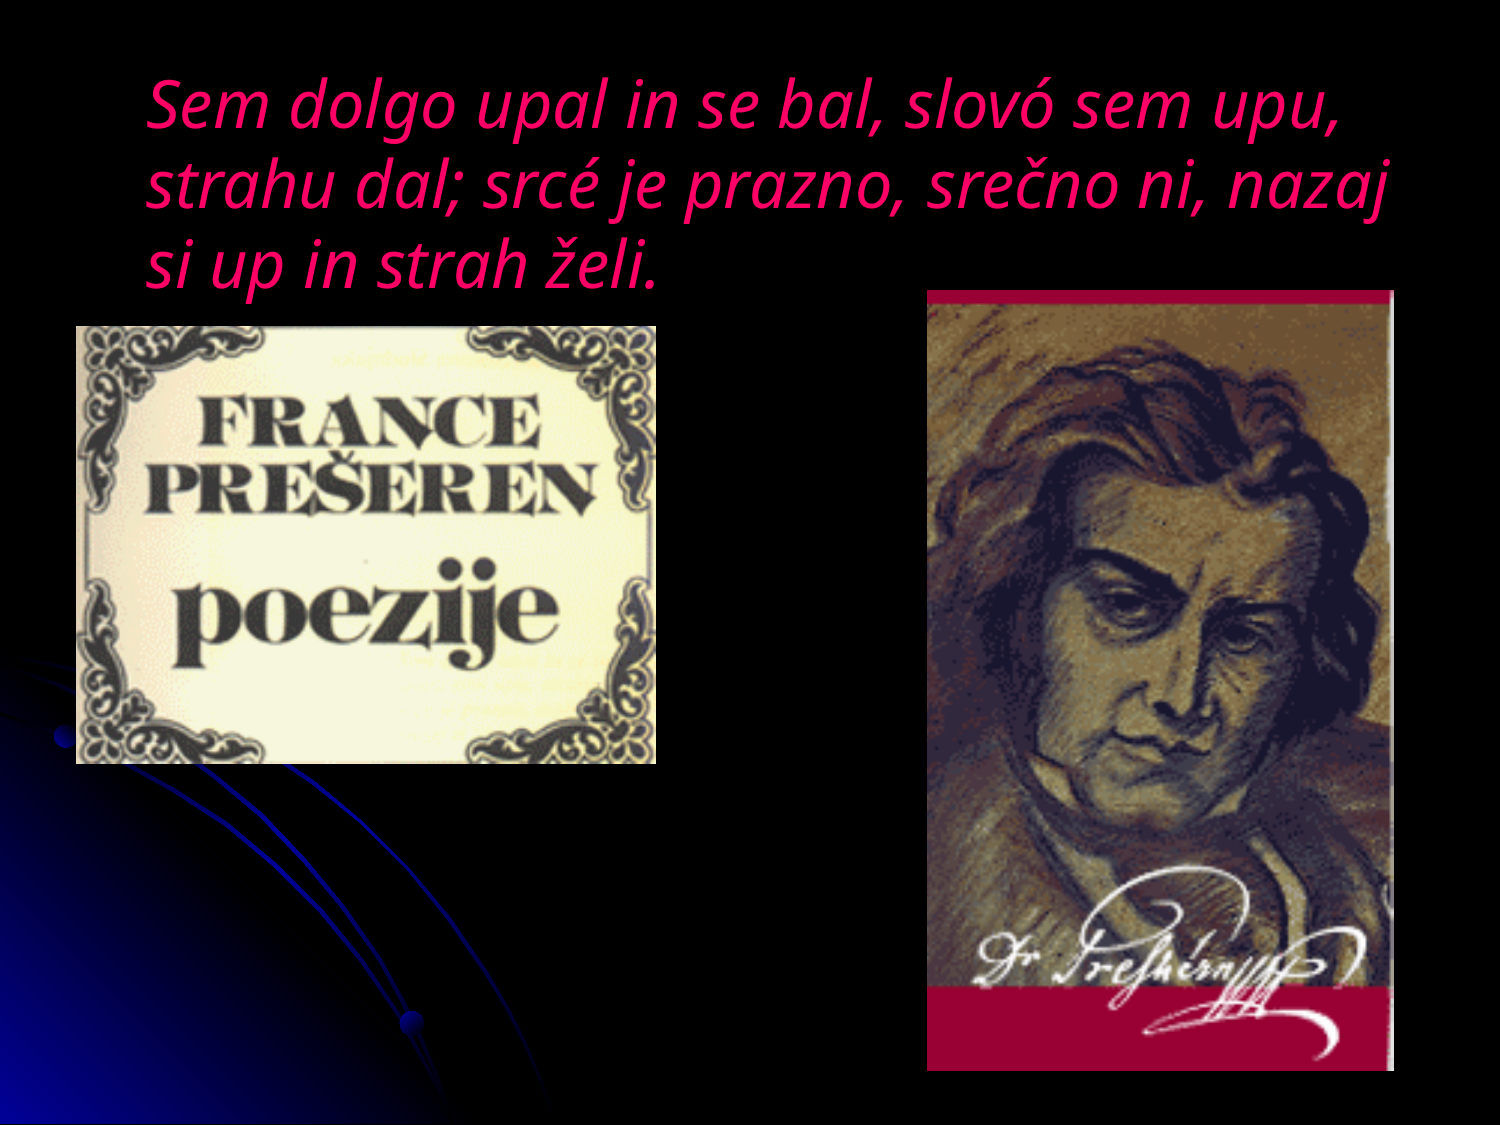

#
	Sem dolgo upal in se bal, slovó sem upu, strahu dal; srcé je prazno, srečno ni, nazaj si up in strah želi.